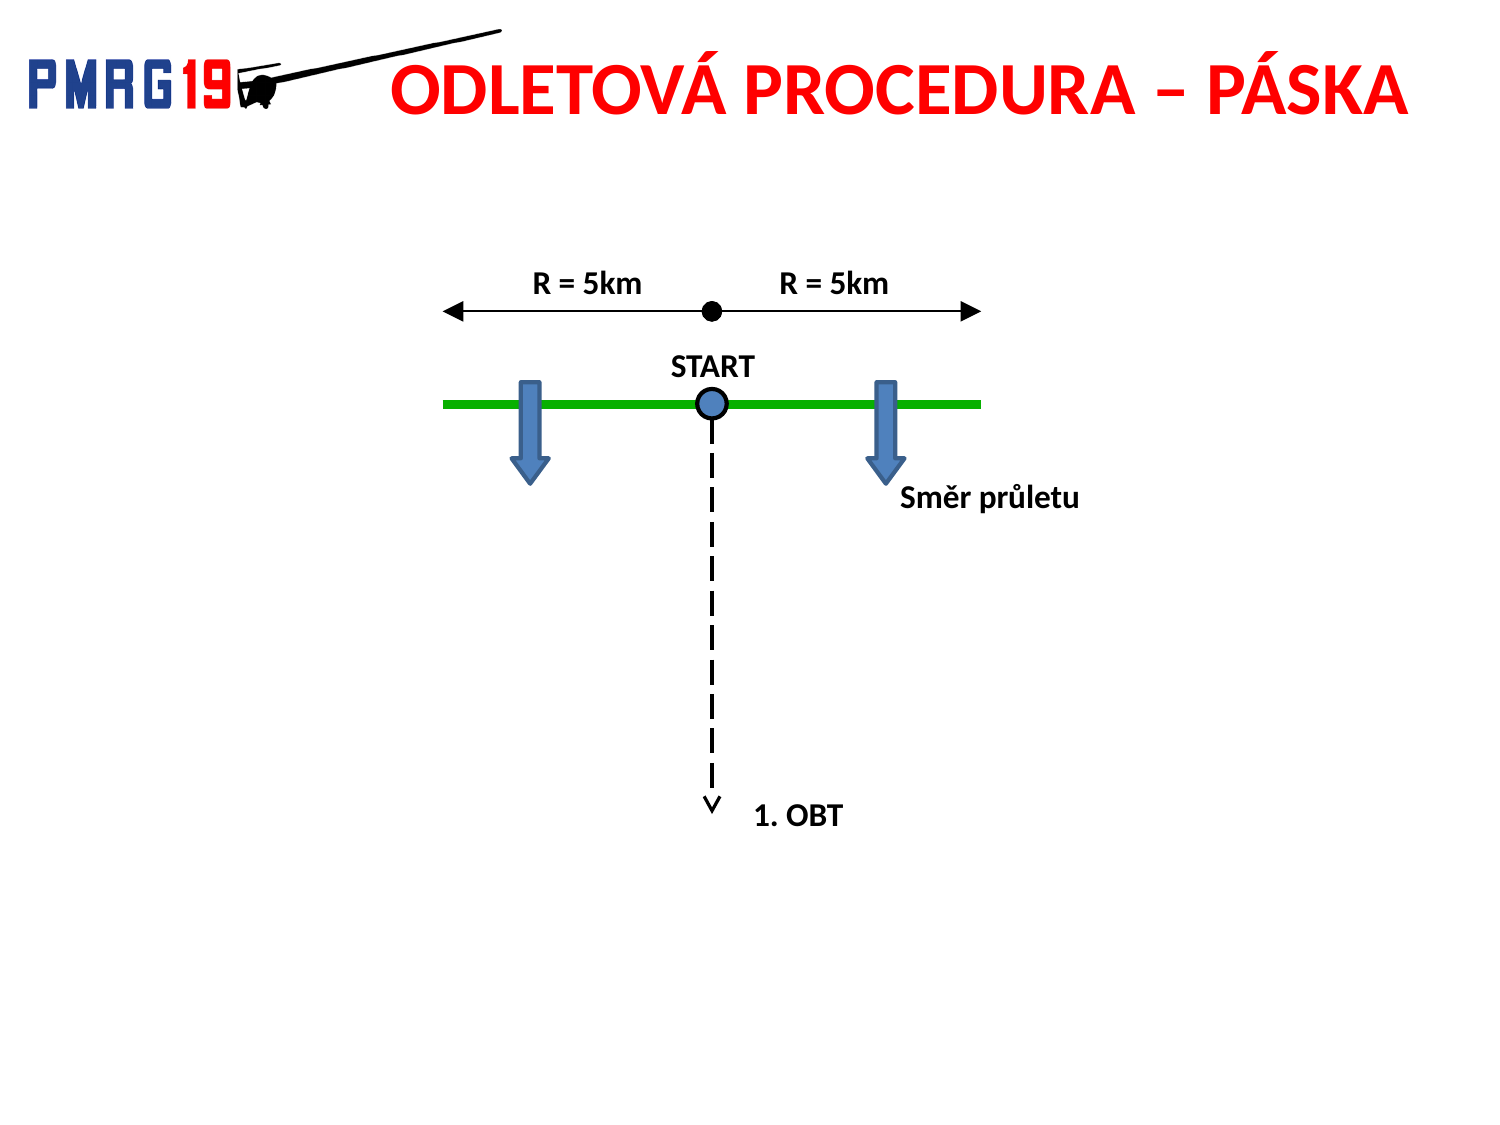

# ODLETOVÁ PROCEDURA – PÁSKA
R = 5km
R = 5km
START
Směr průletu
1. OBT